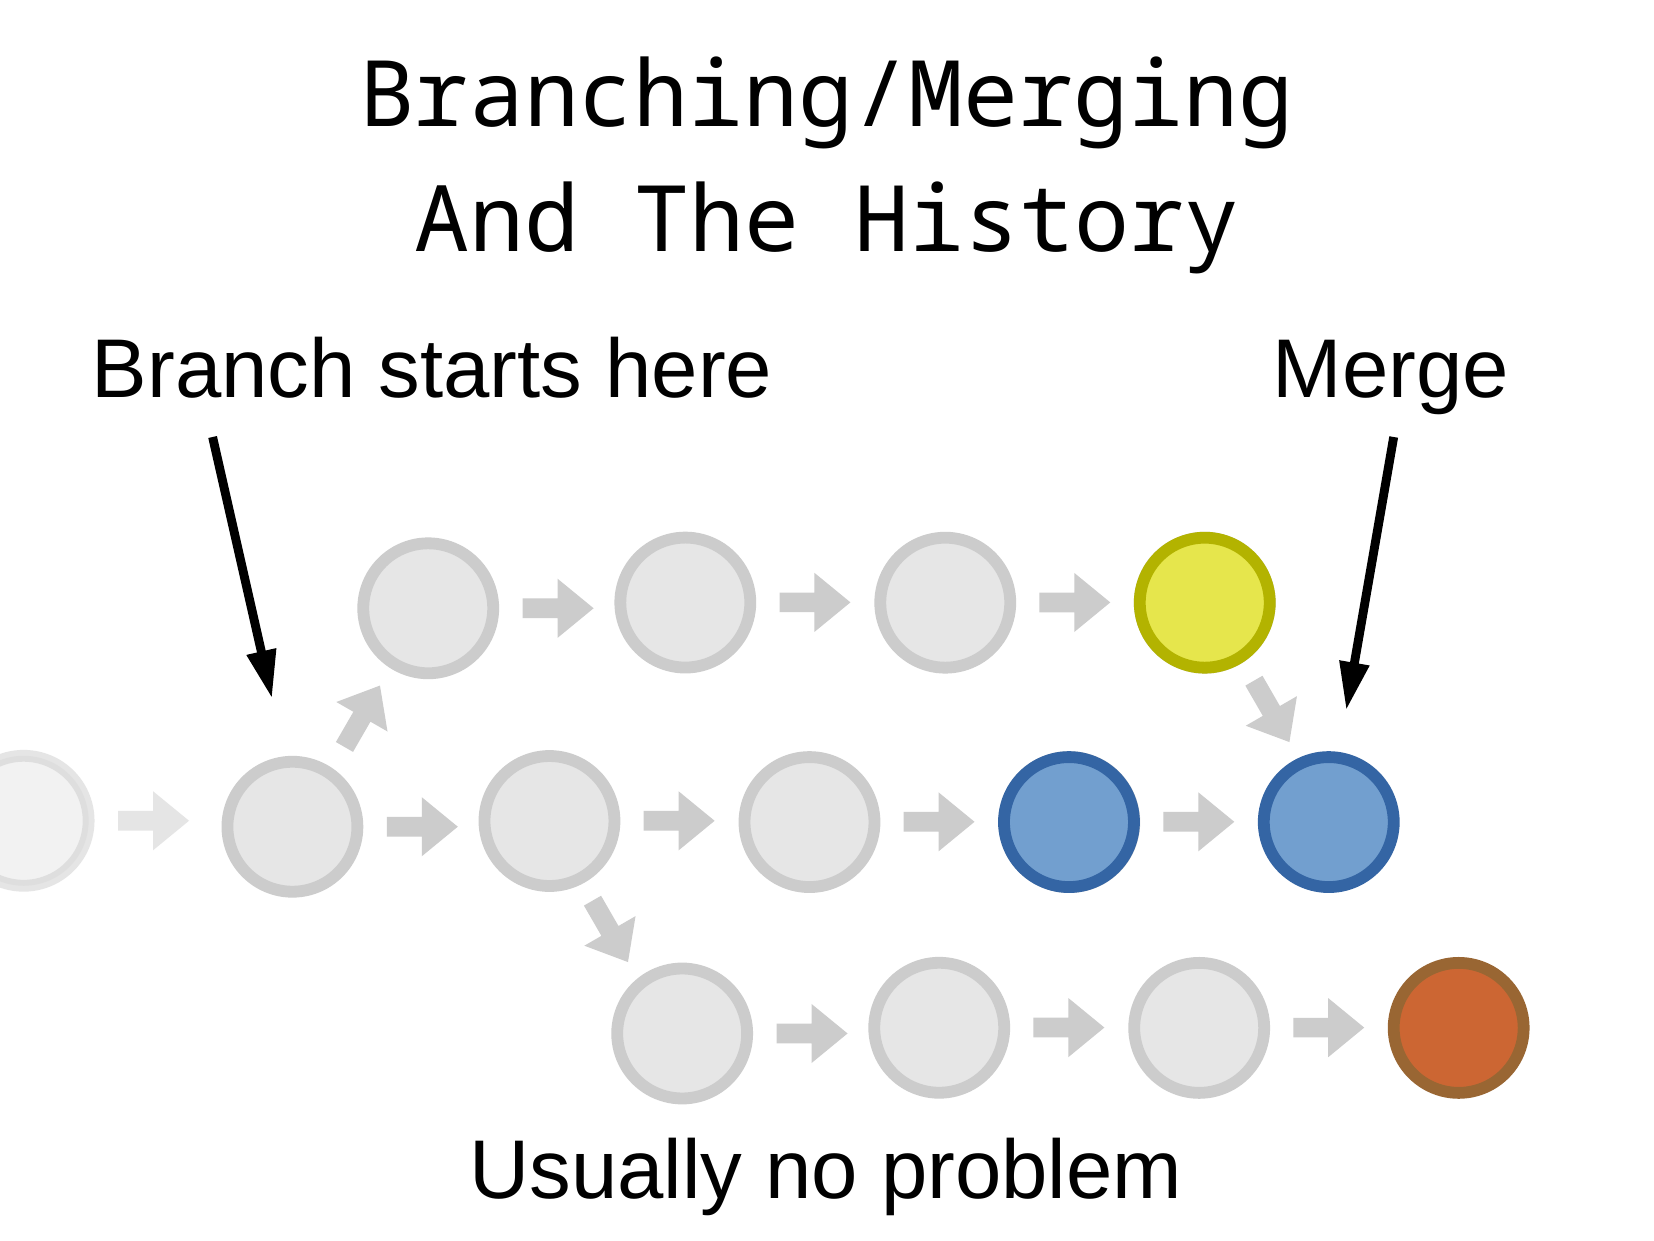

# Branching/Merging And The History
Branch starts here
Merge
Usually no problem